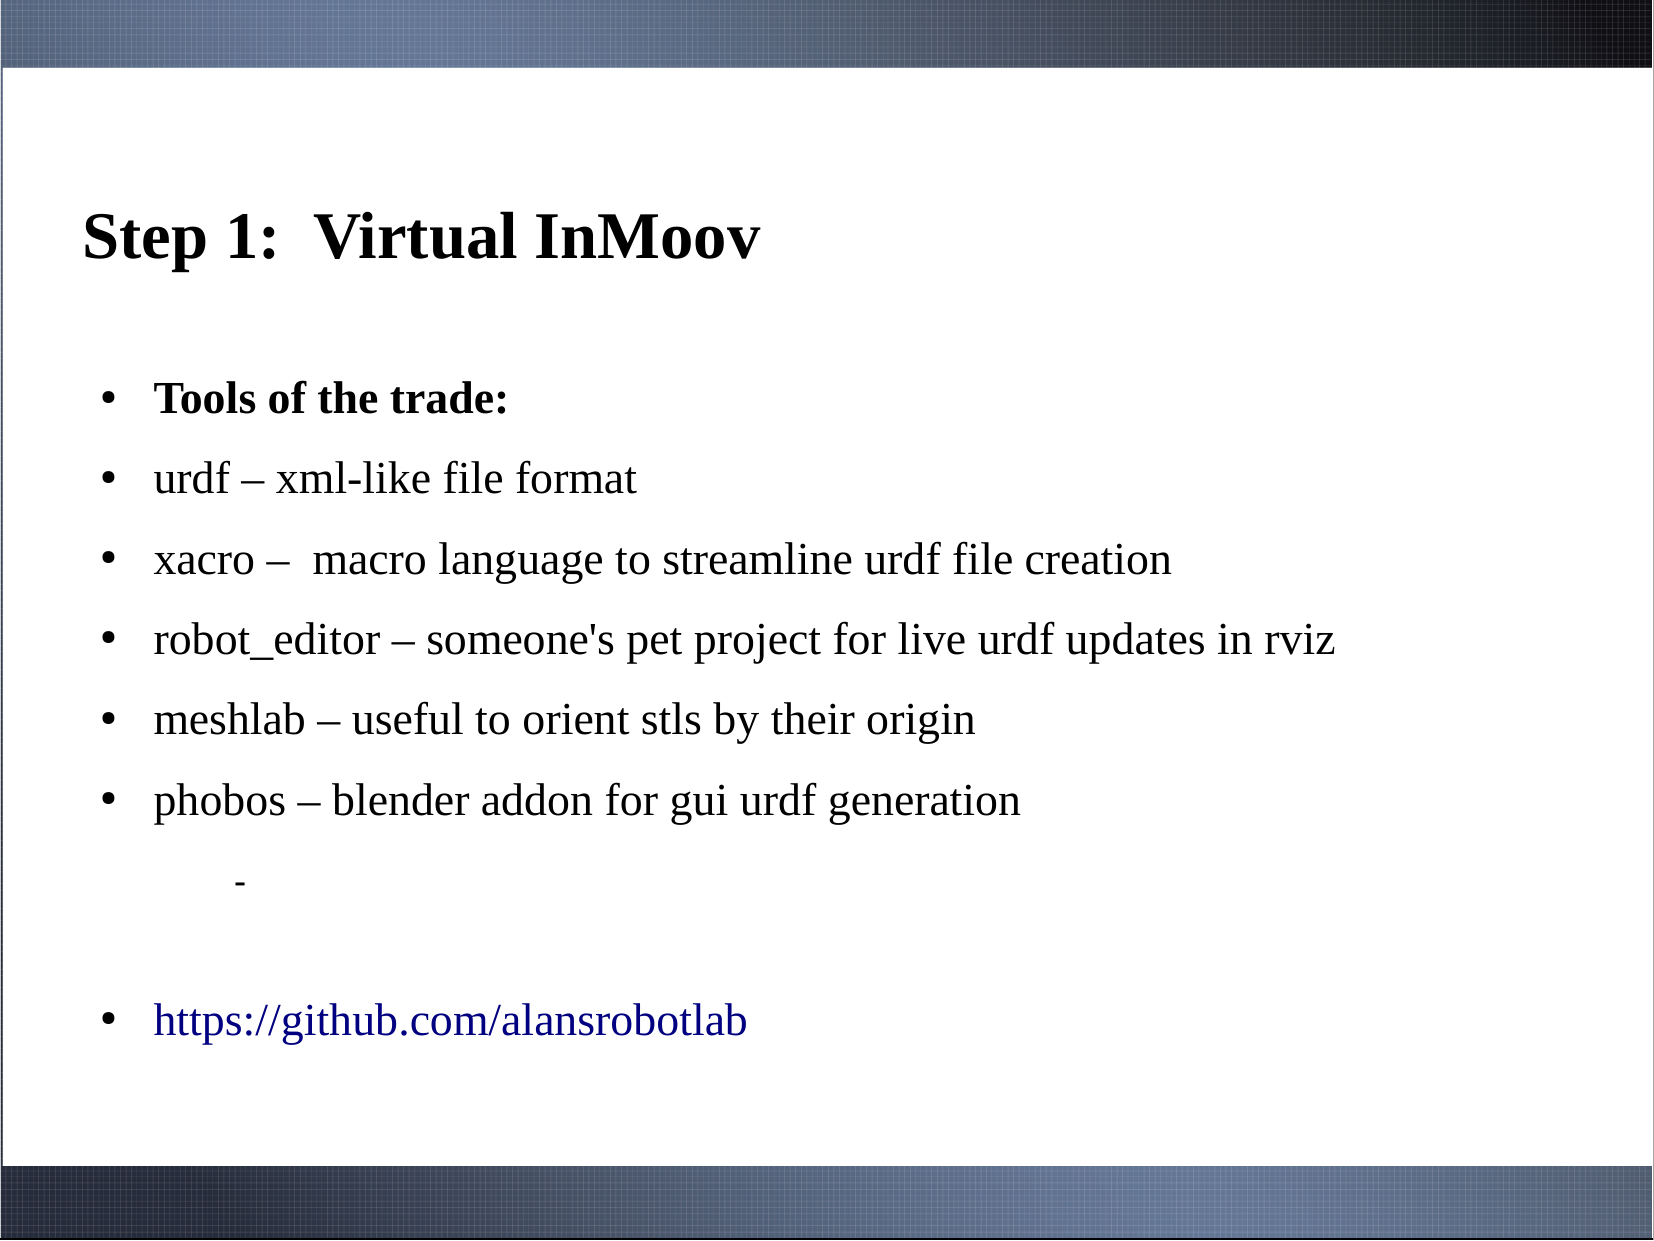

# Step 1: Virtual InMoov
Tools of the trade:
urdf – xml-like file format
xacro – macro language to streamline urdf file creation
robot_editor – someone's pet project for live urdf updates in rviz
meshlab – useful to orient stls by their origin
phobos – blender addon for gui urdf generation
 -
https://github.com/alansrobotlab